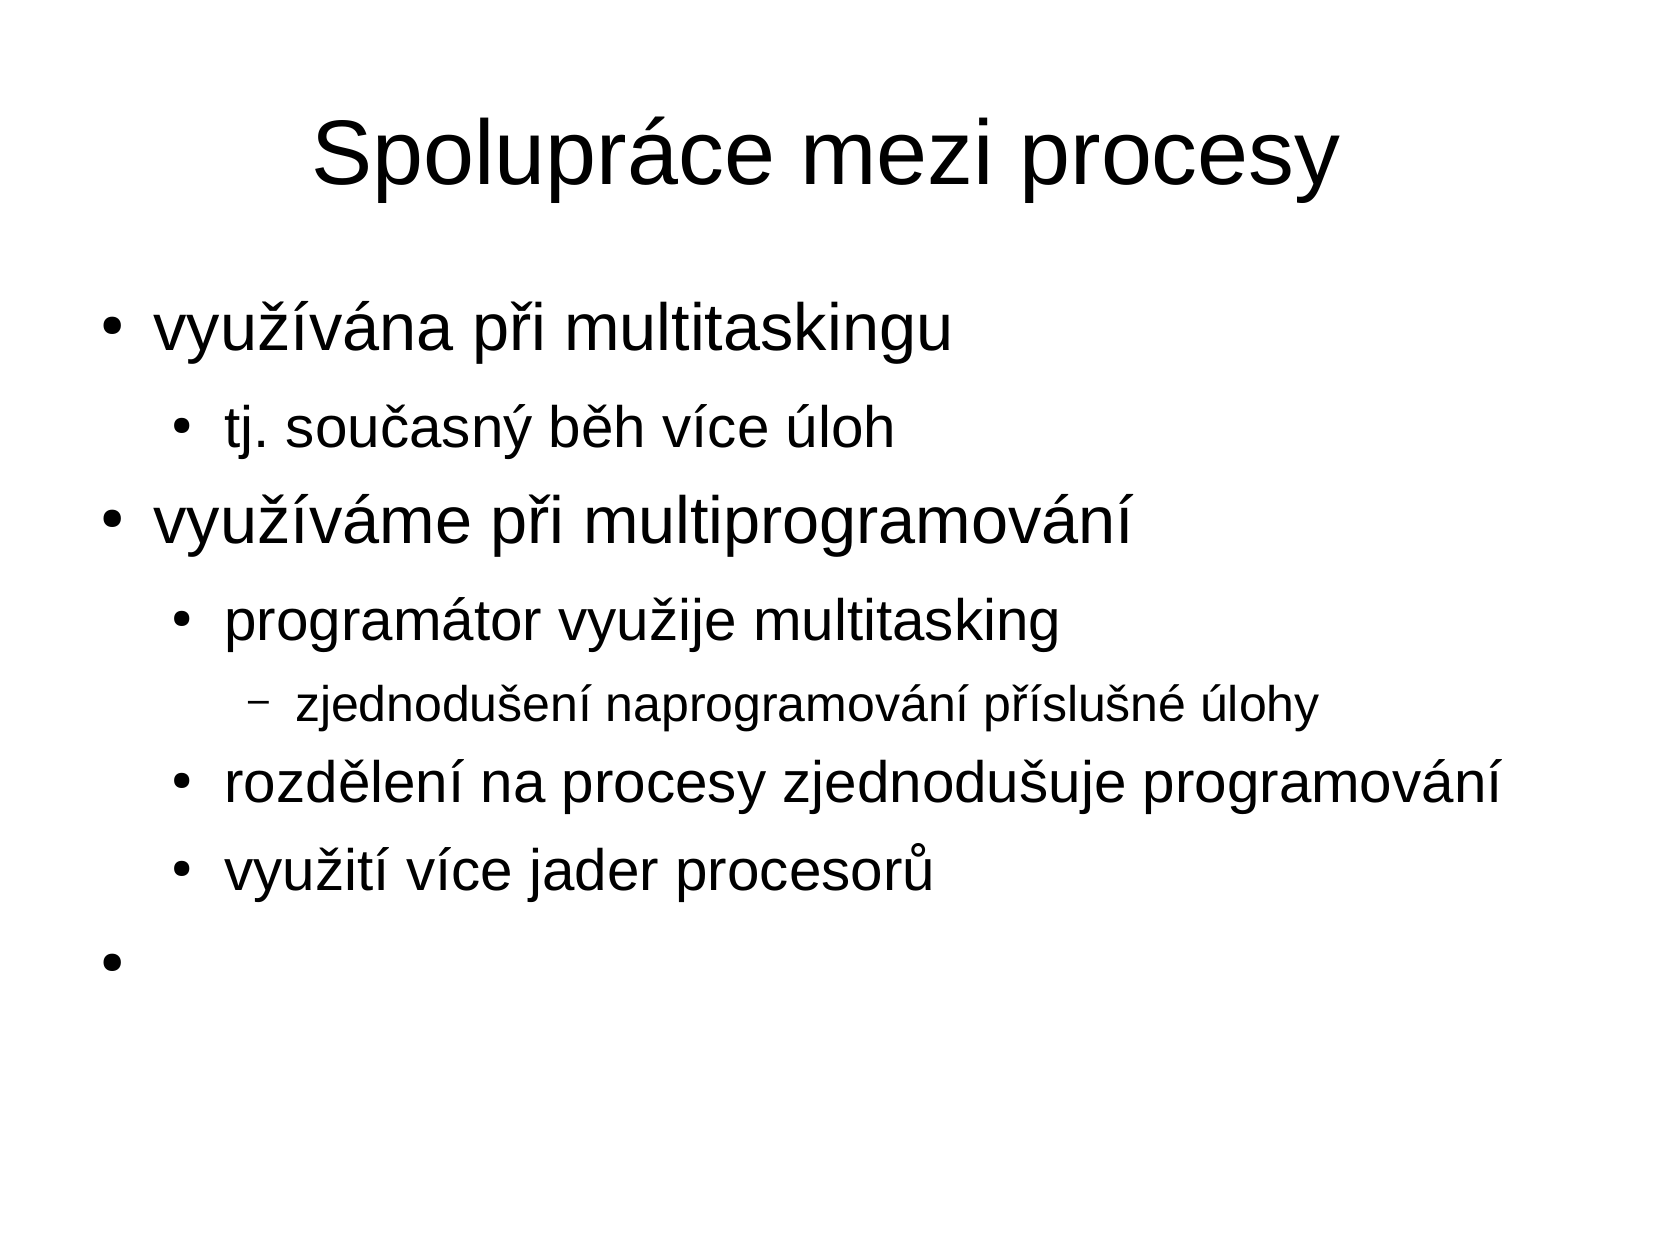

# Spolupráce mezi procesy
využívána při multitaskingu
tj. současný běh více úloh
využíváme při multiprogramování
programátor využije multitasking
zjednodušení naprogramování příslušné úlohy
rozdělení na procesy zjednodušuje programování
využití více jader procesorů